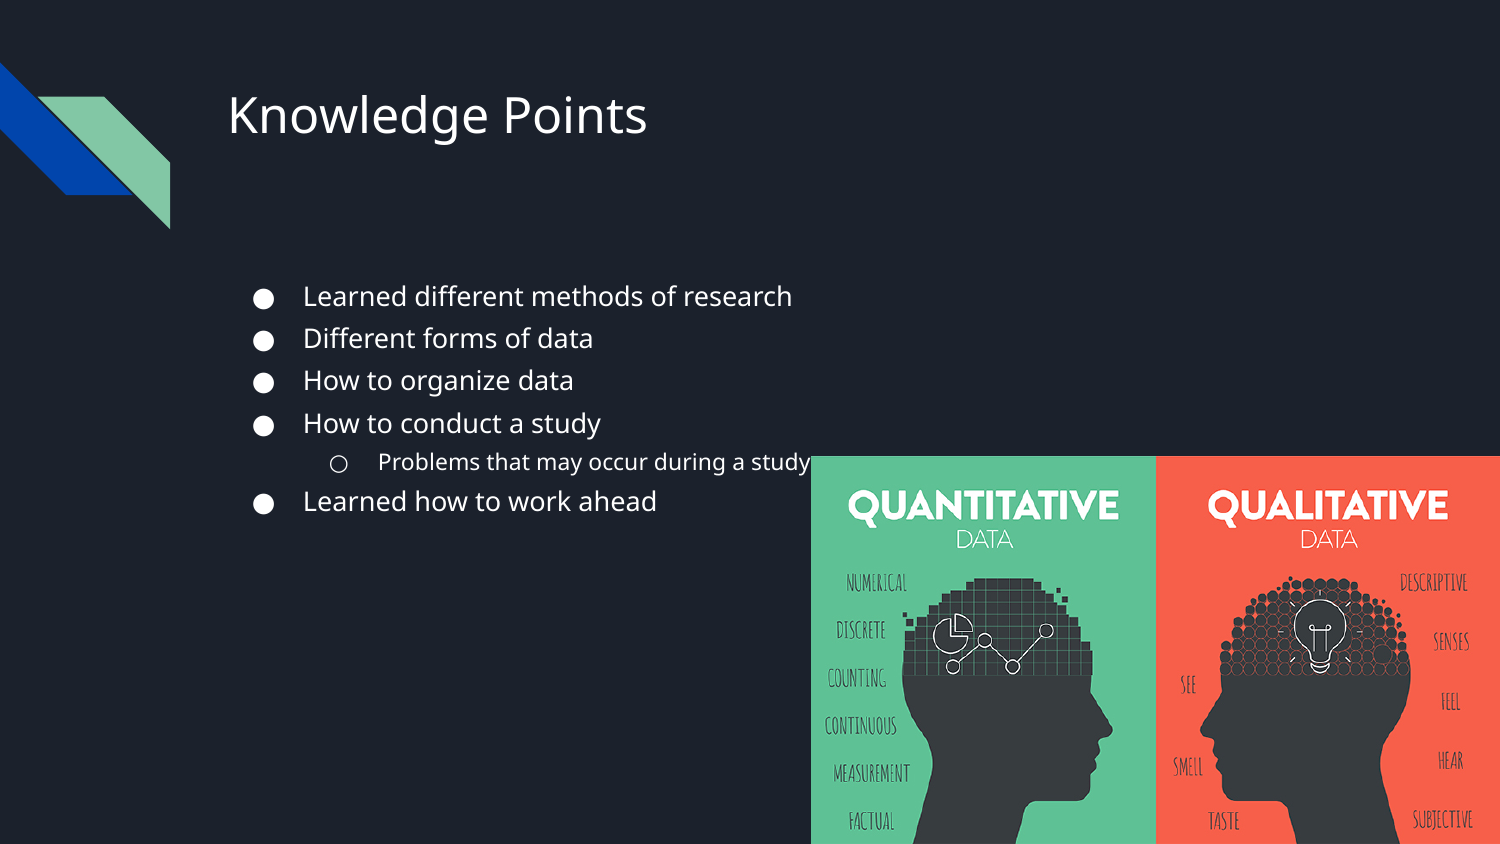

# Knowledge Points
Learned different methods of research
Different forms of data
How to organize data
How to conduct a study
Problems that may occur during a study
Learned how to work ahead